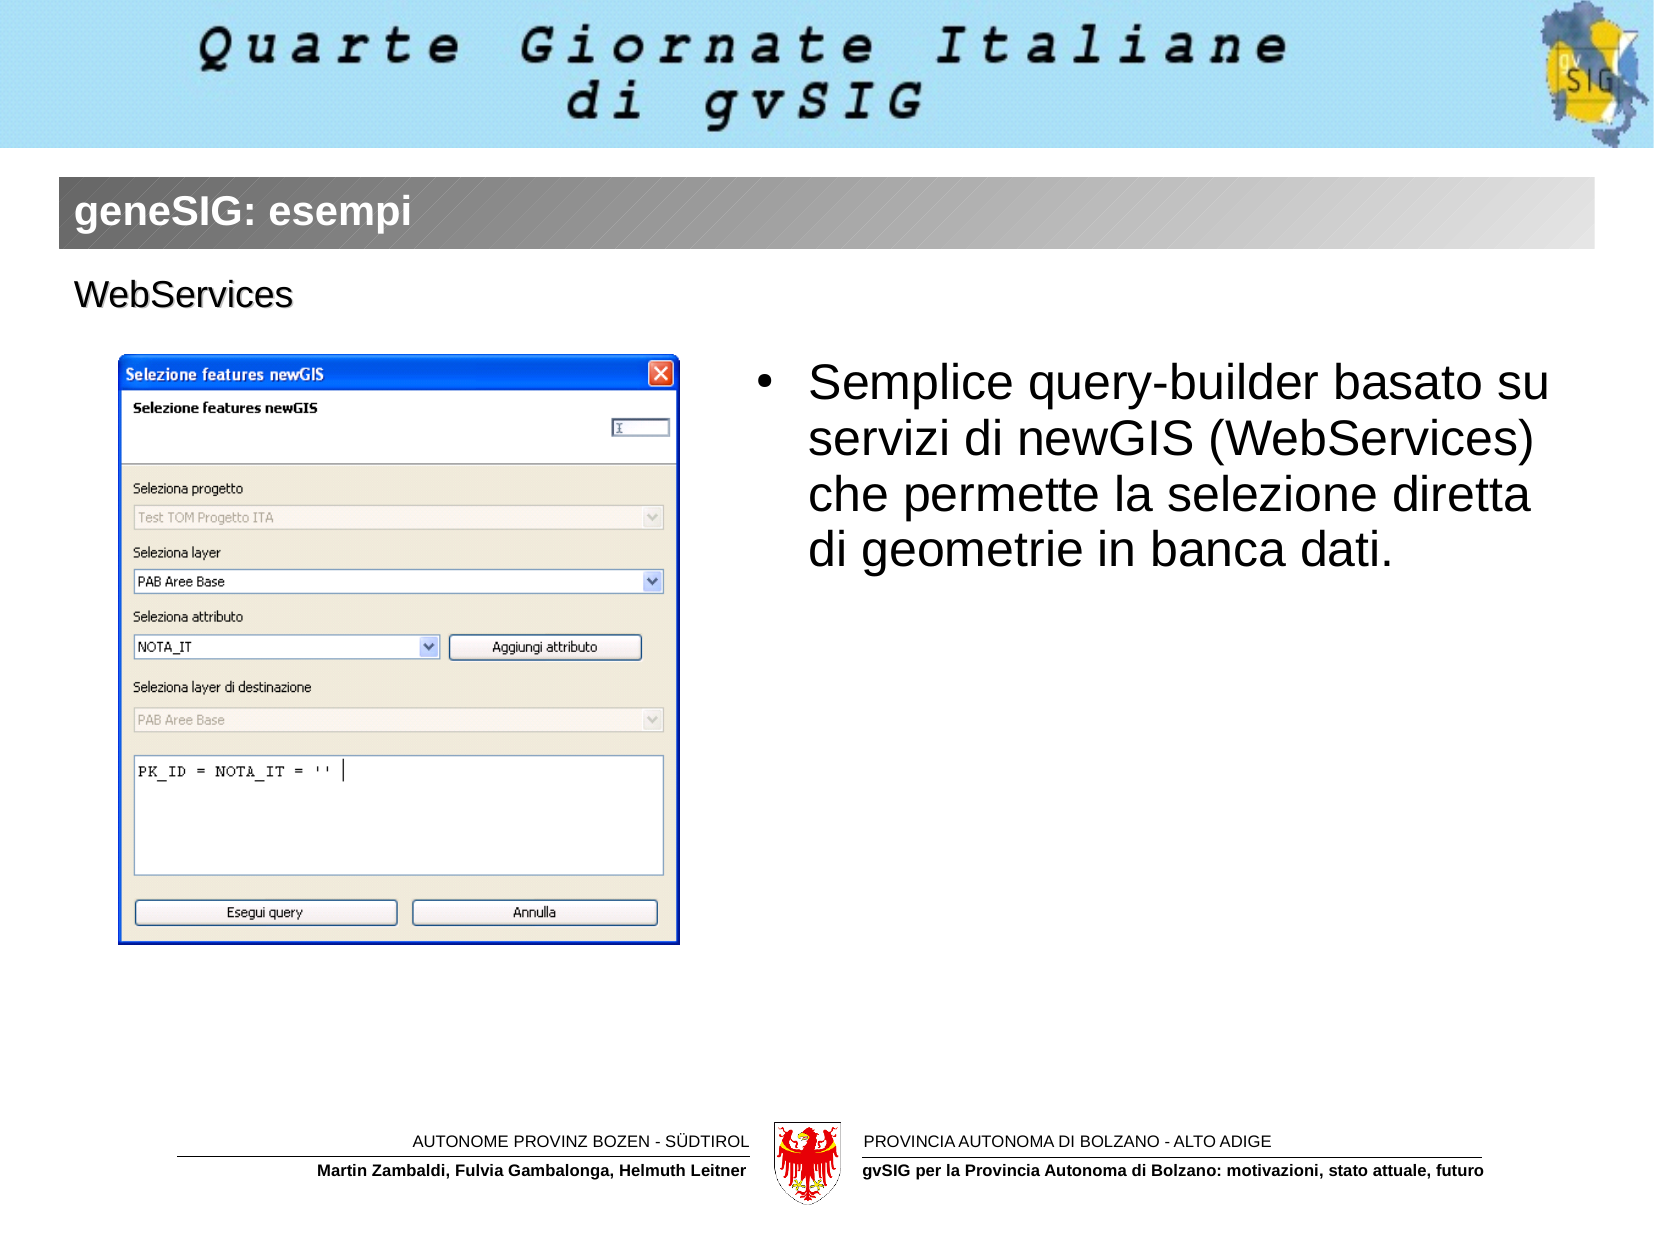

geneSIG: esempi
WebServices
# Semplice query-builder basato su servizi di newGIS (WebServices) che permette la selezione diretta di geometrie in banca dati.